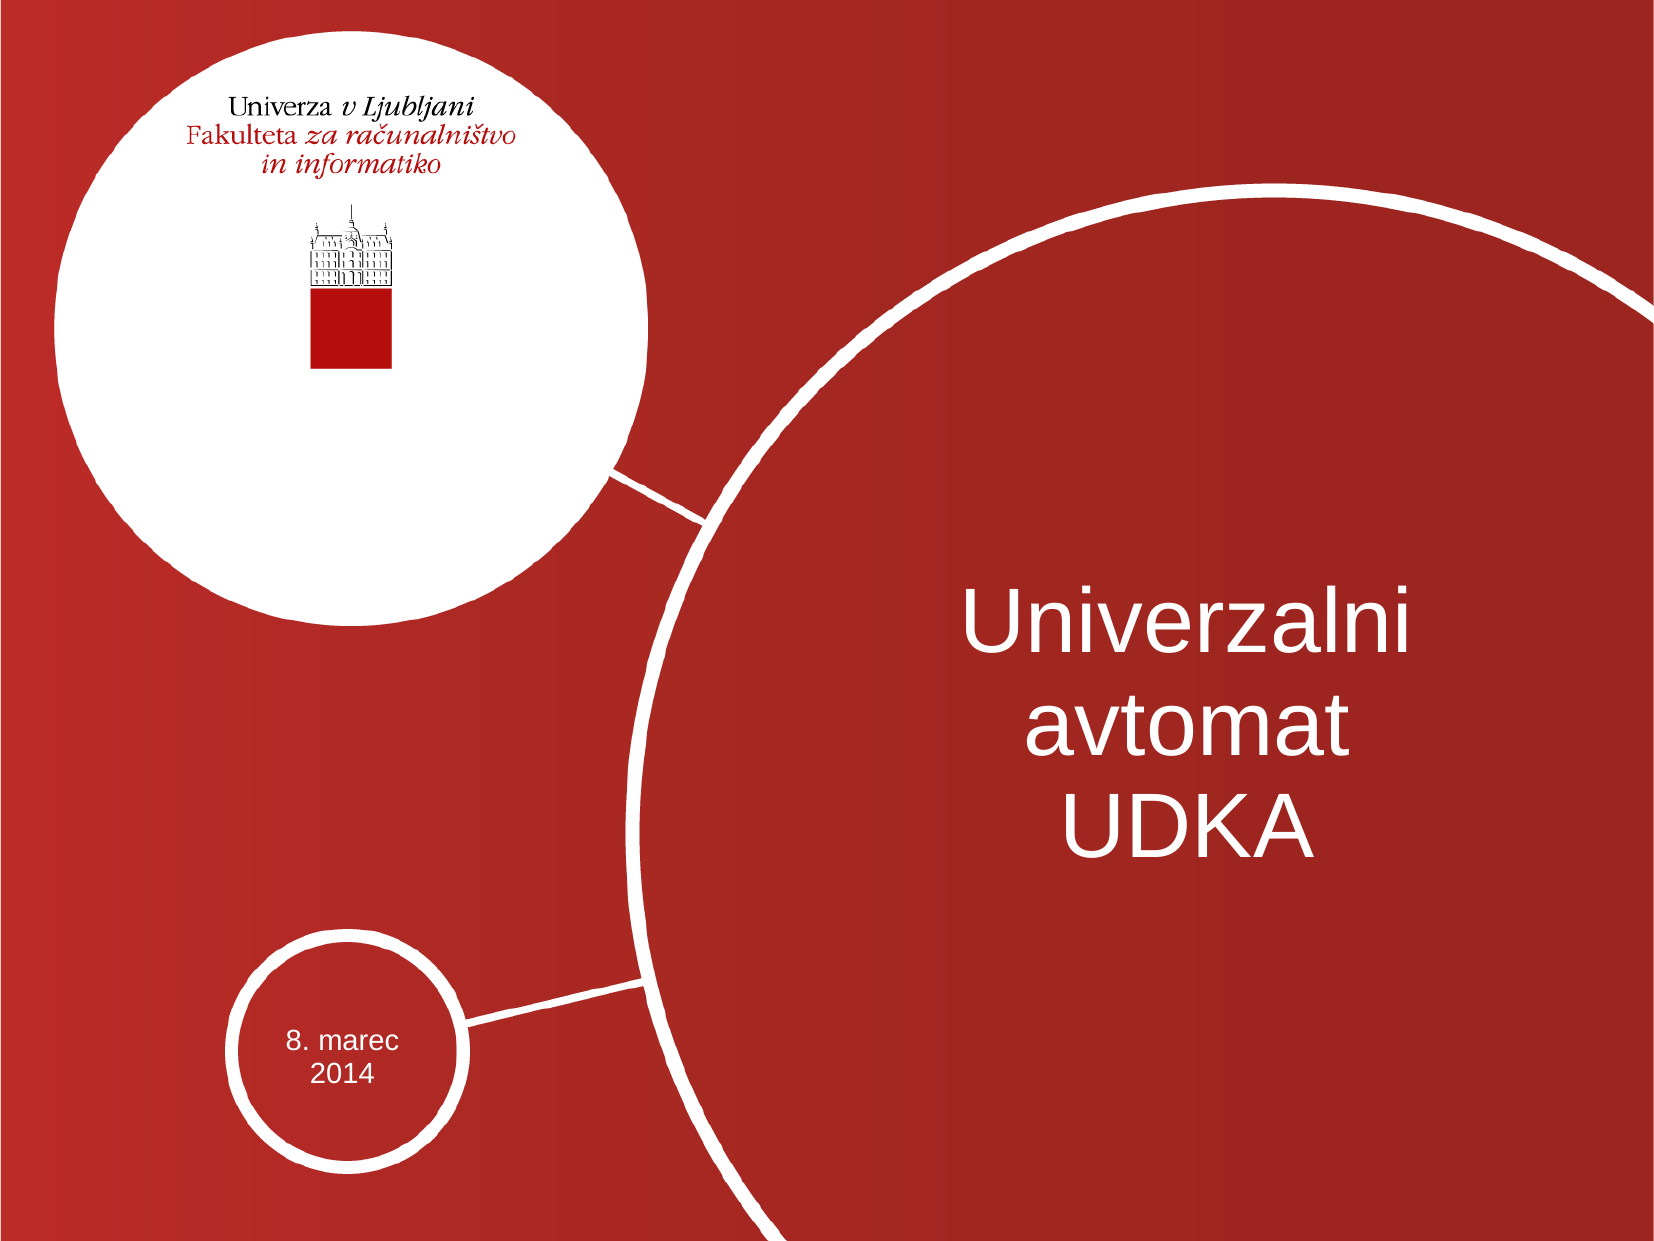

# Univerzalni avtomat
UDKA
8. marec
2014